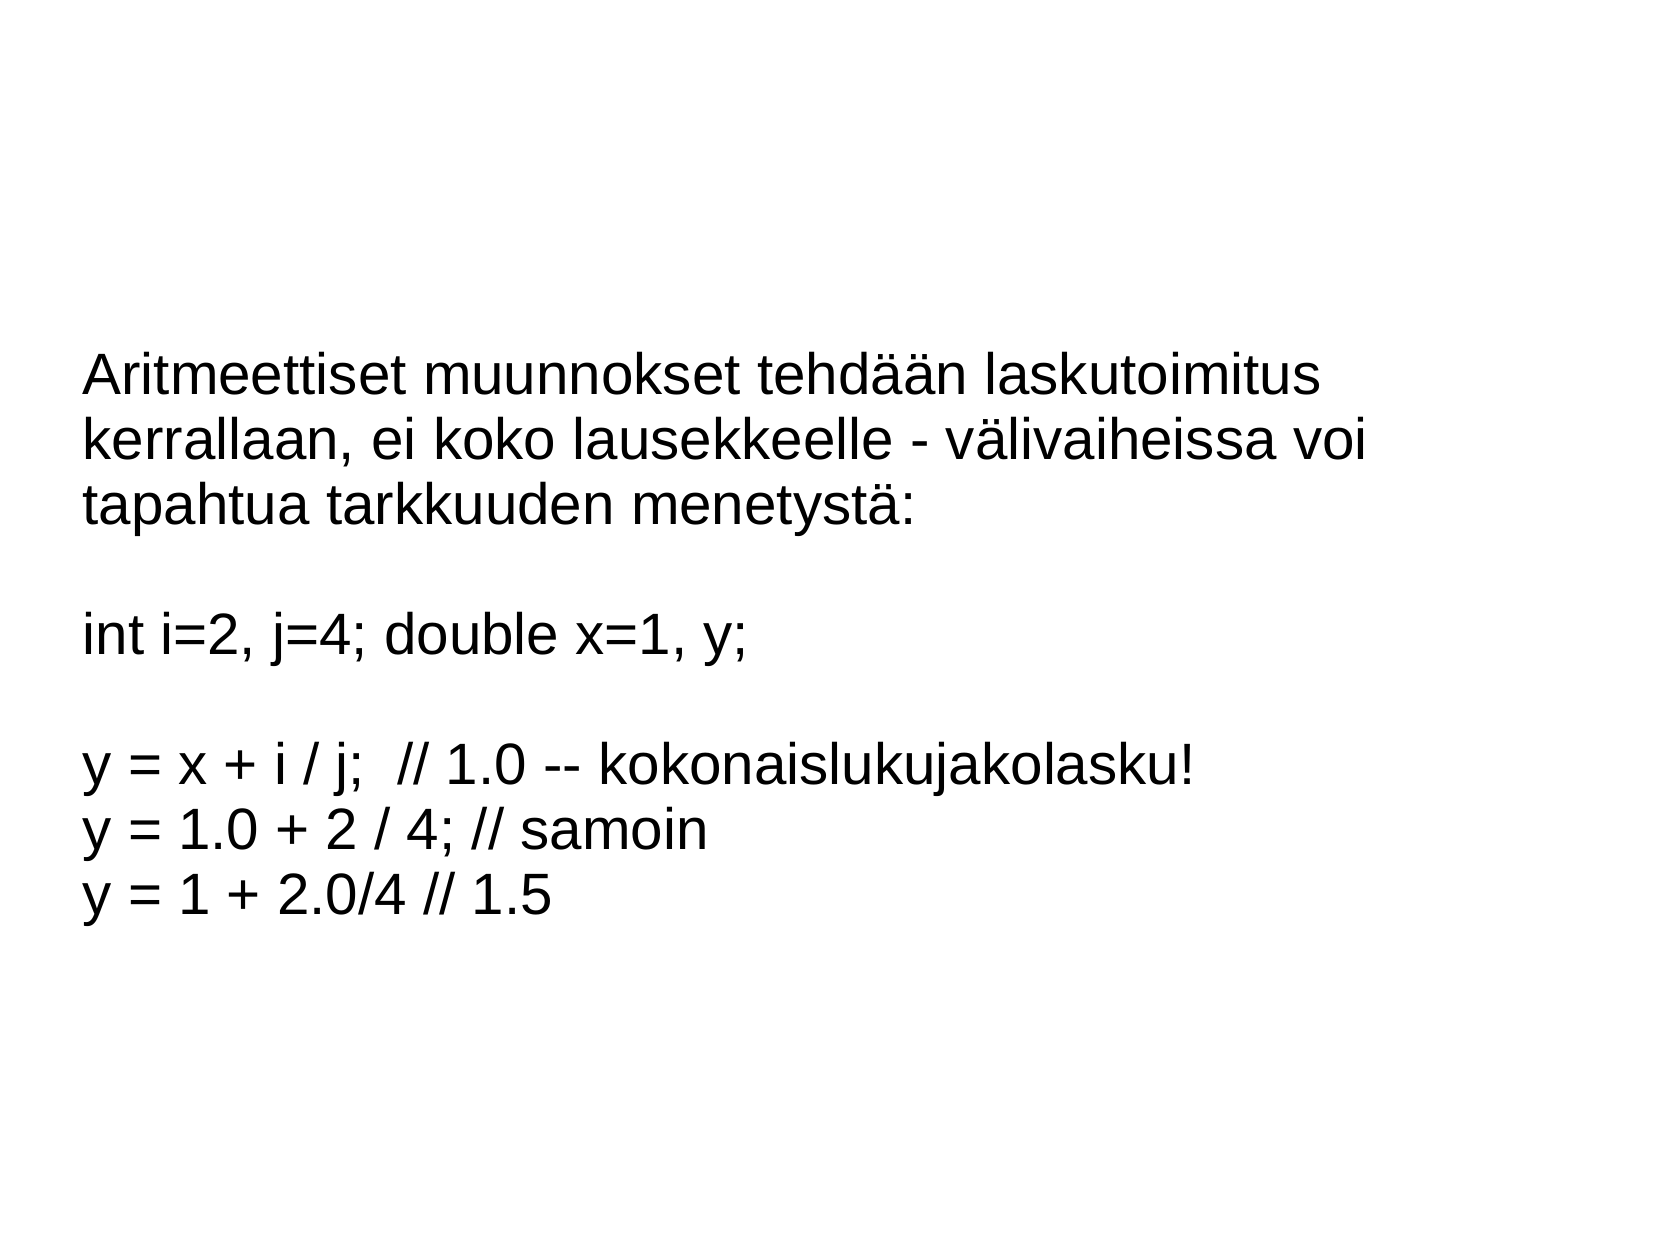

Aritmeettiset muunnokset tehdään laskutoimitus kerrallaan, ei koko lausekkeelle - välivaiheissa voi tapahtua tarkkuuden menetystä:
int i=2, j=4; double x=1, y;
y = x + i / j; // 1.0 -- kokonaislukujakolasku!
y = 1.0 + 2 / 4; // samoin
y = 1 + 2.0/4 // 1.5